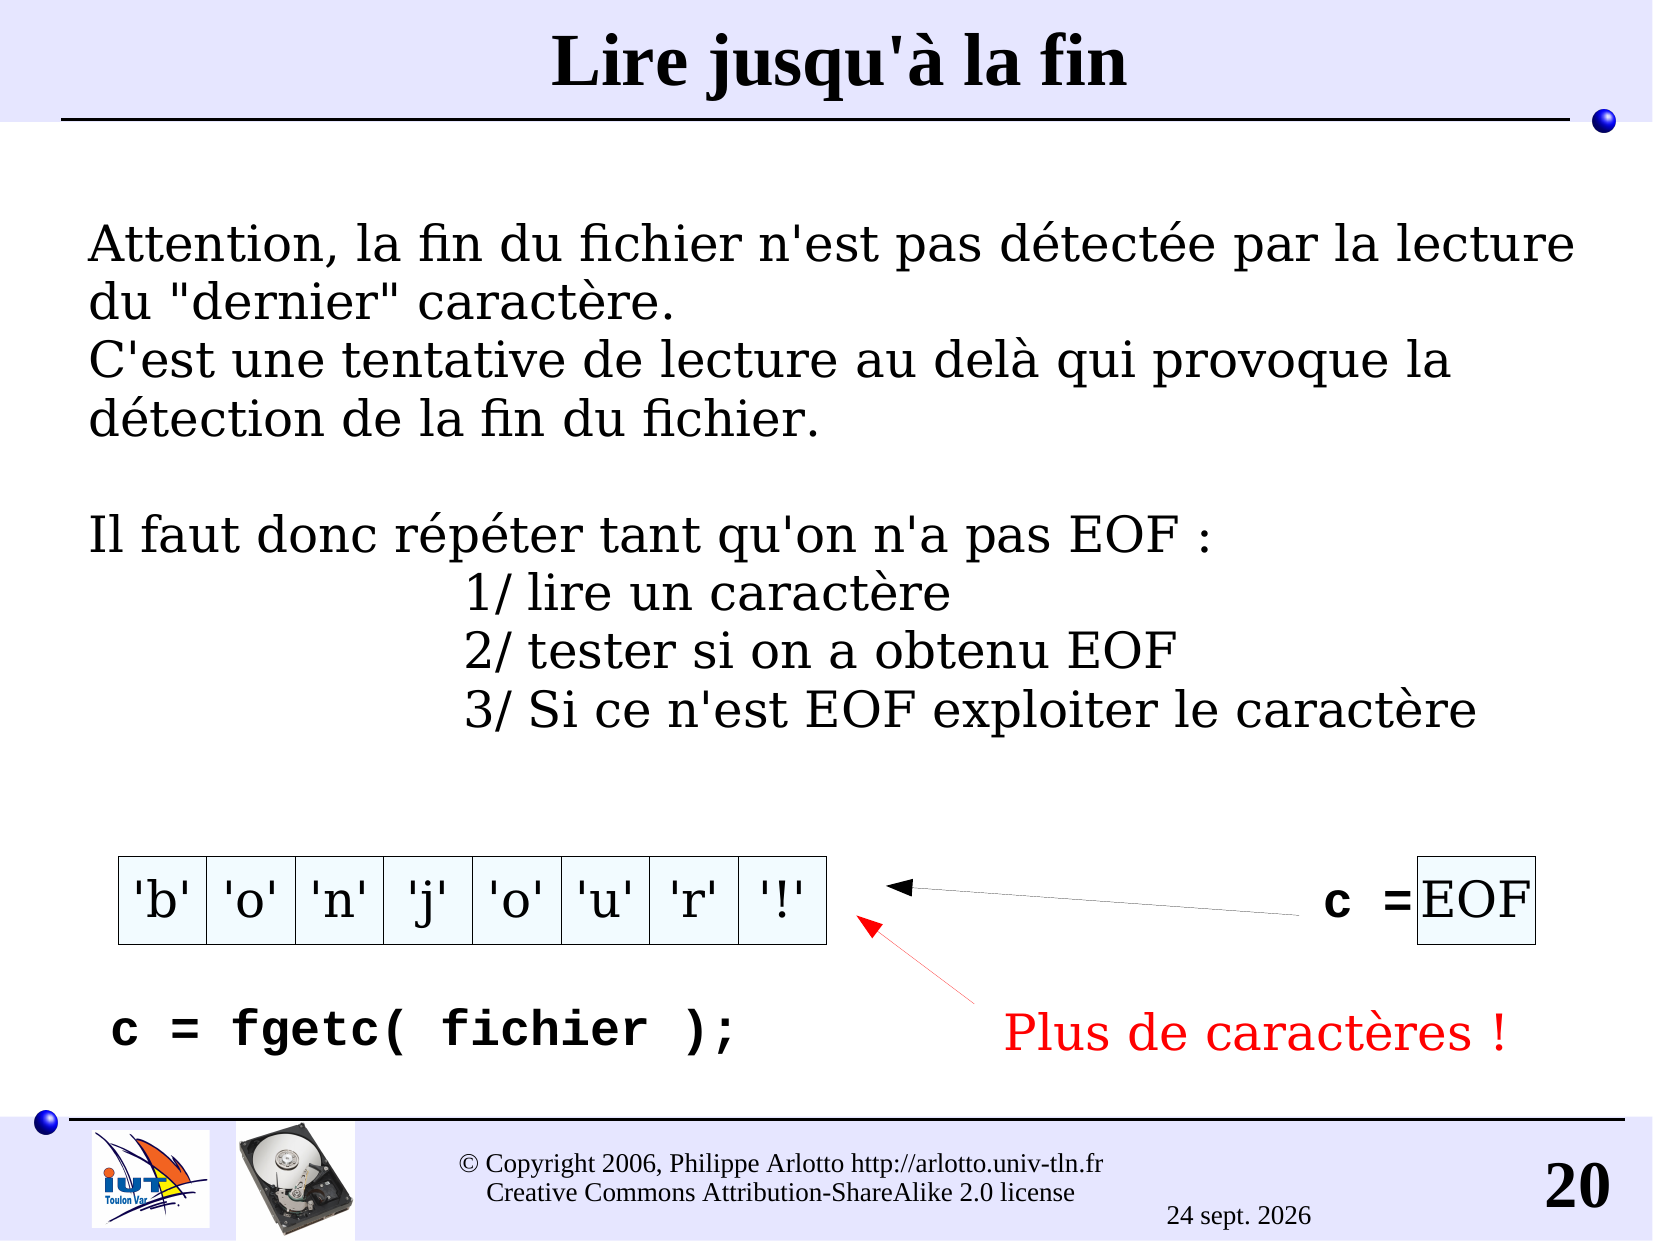

# Lire jusqu'à la fin
Attention, la fin du fichier n'est pas détectée par la lecture
du "dernier" caractère.
C'est une tentative de lecture au delà qui provoque la
détection de la fin du fichier.
Il faut donc répéter tant qu'on n'a pas EOF :
		 	1/ lire un caractère
		 		 	2/ tester si on a obtenu EOF
 			3/ Si ce n'est EOF exploiter le caractère
'b'
'o'
'n'
'j'
'o'
'u'
'r'
'!'
EOF
c =
c = fgetc( fichier );
Plus de caractères !